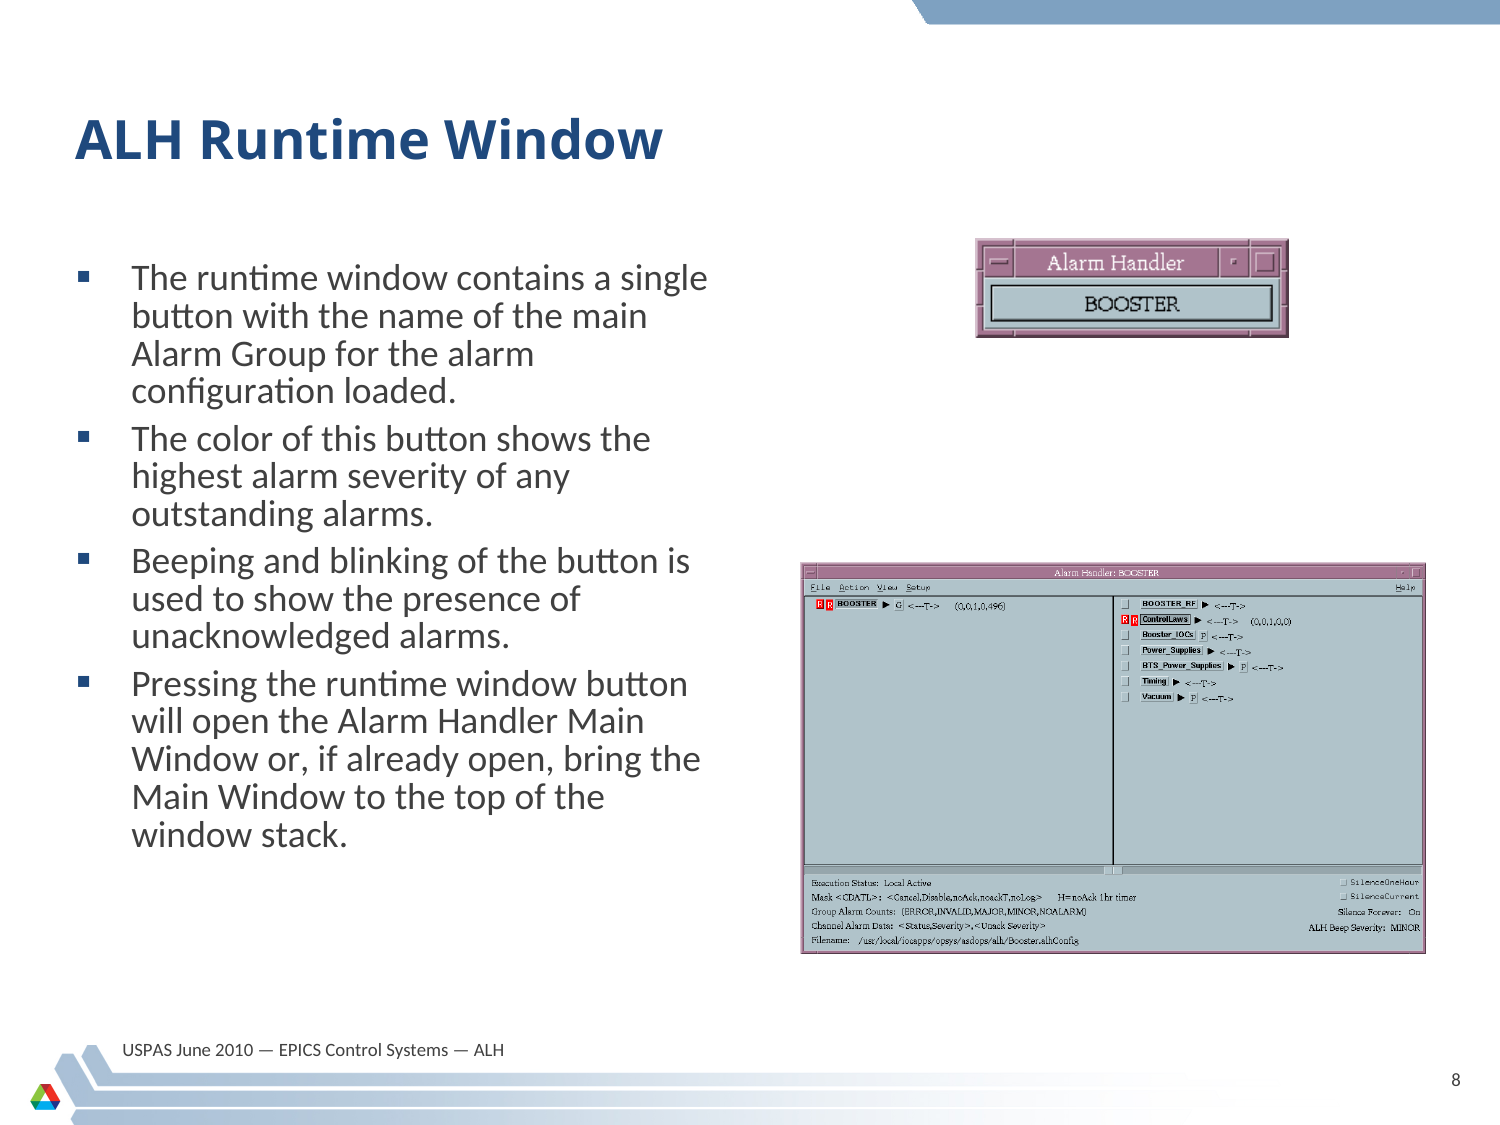

# ALH Runtime Window
The runtime window contains a single button with the name of the main Alarm Group for the alarm configuration loaded.
The color of this button shows the highest alarm severity of any outstanding alarms.
Beeping and blinking of the button is used to show the presence of unacknowledged alarms.
Pressing the runtime window button will open the Alarm Handler Main Window or, if already open, bring the Main Window to the top of the window stack.
USPAS June 2010 — EPICS Control Systems — ALH
8